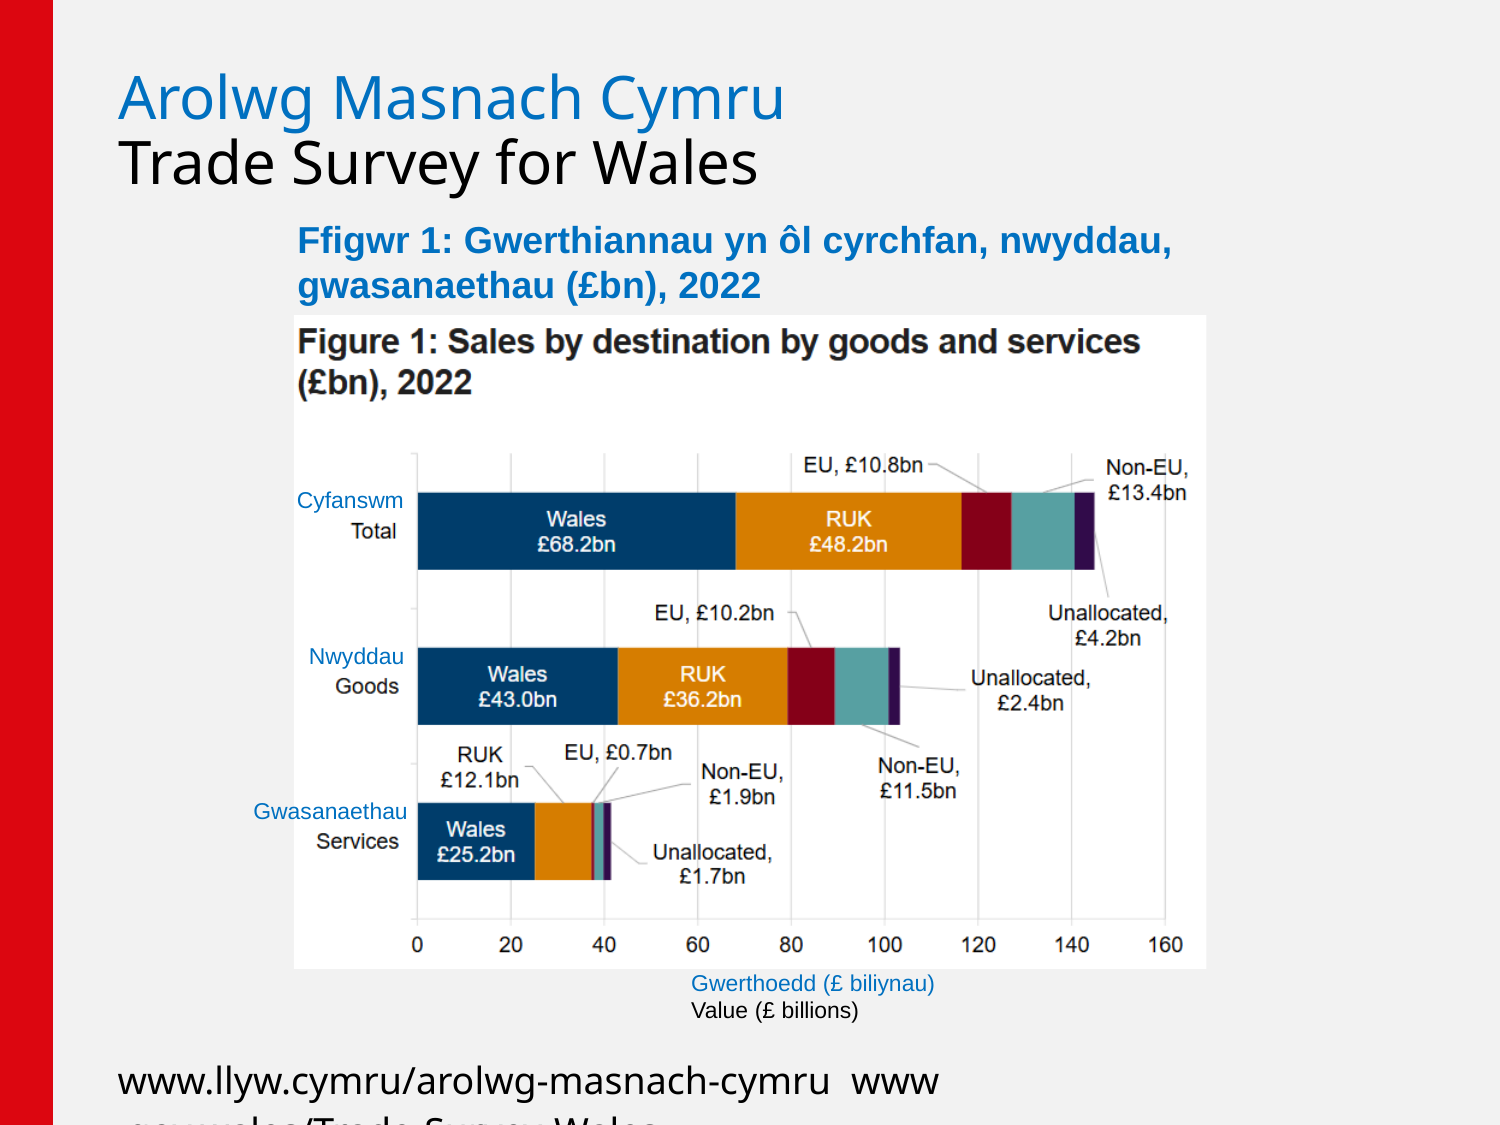

# Arolwg Masnach Cymru Trade Survey for Wales
Ffigwr 1: Gwerthiannau yn ôl cyrchfan, nwyddau, gwasanaethau (£bn), 2022
Cyfanswm
Nwyddau
Gwasanaethau
Gwerthoedd (£ biliynau)
Value (£ billions)
www.llyw.cymru/arolwg-masnach-cymru  www.gov.wales/Trade-Survey-Wales